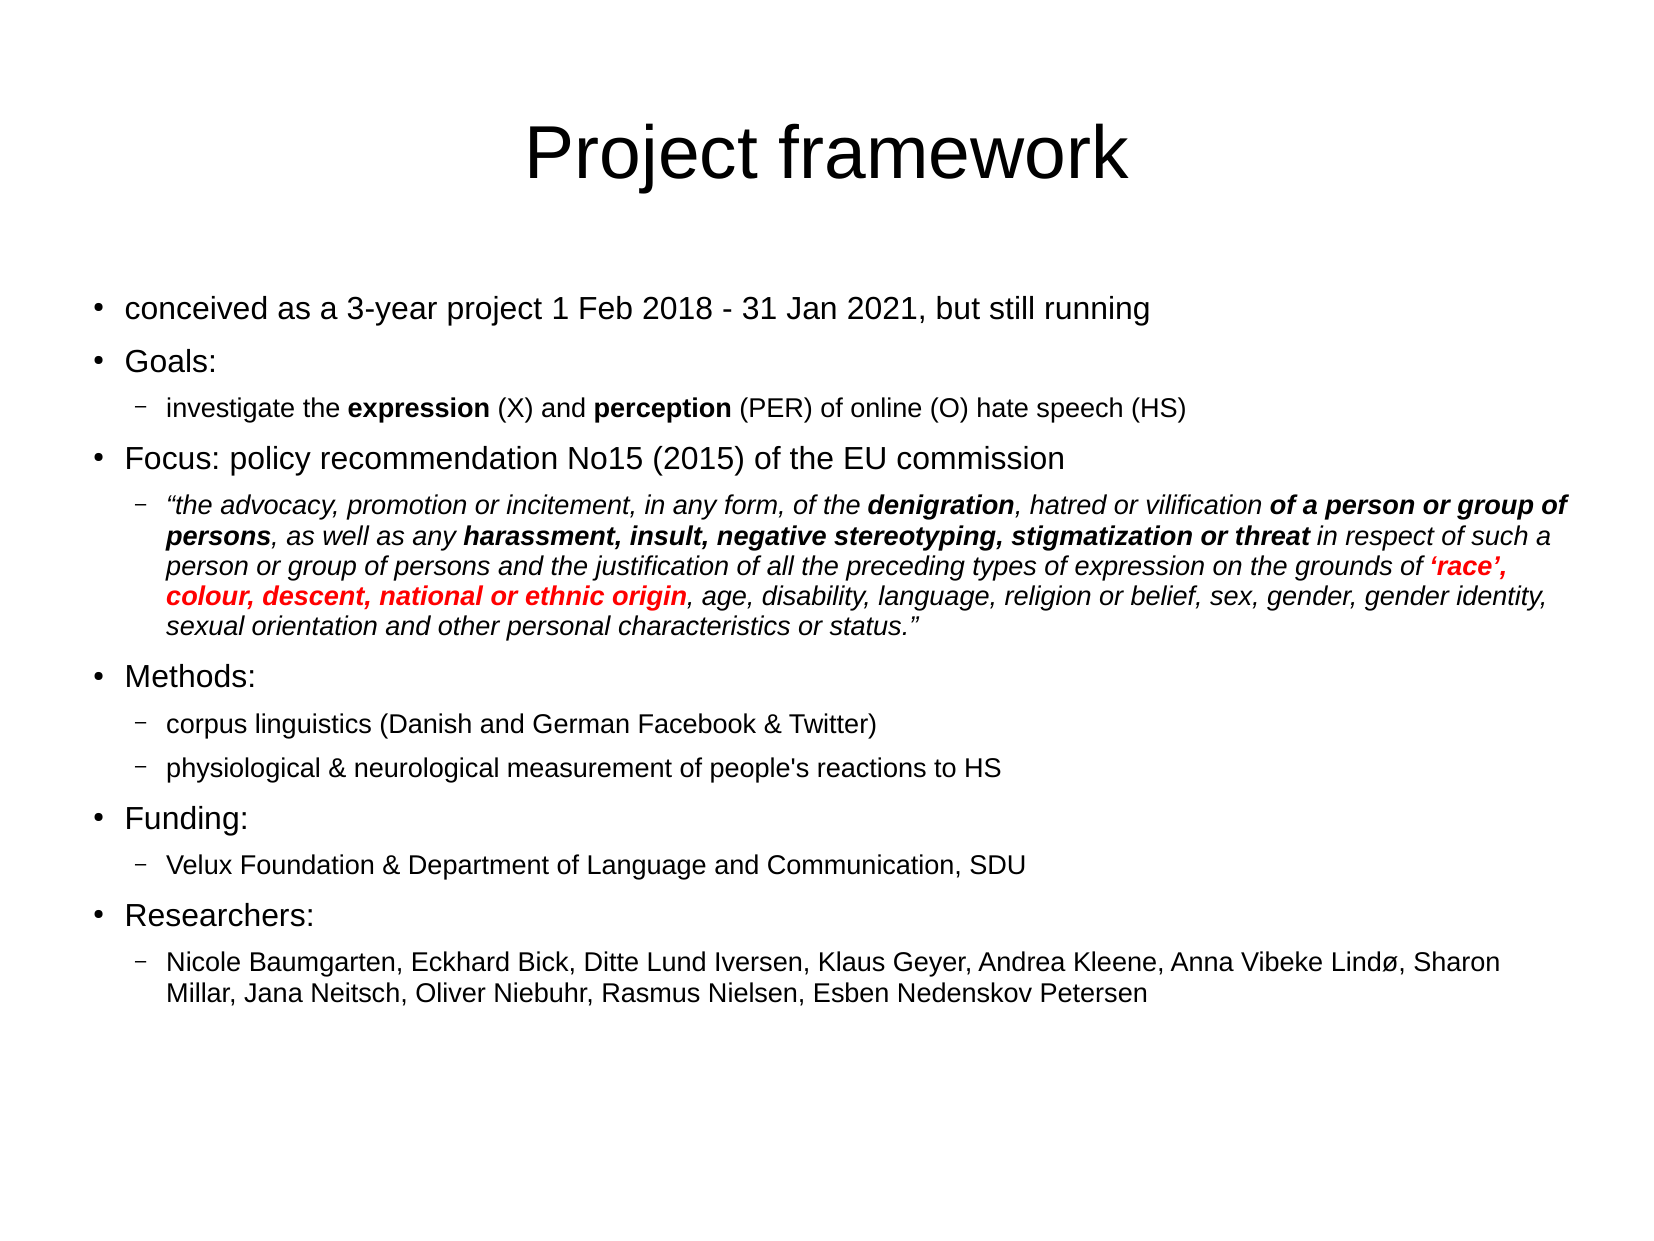

# Project framework
conceived as a 3-year project 1 Feb 2018 - 31 Jan 2021, but still running
Goals:
investigate the expression (X) and perception (PER) of online (O) hate speech (HS)
Focus: policy recommendation No15 (2015) of the EU commission
“the advocacy, promotion or incitement, in any form, of the denigration, hatred or vilification of a person or group of persons, as well as any harassment, insult, negative stereotyping, stigmatization or threat in respect of such a person or group of persons and the justification of all the preceding types of expression on the grounds of ‘race’, colour, descent, national or ethnic origin, age, disability, language, religion or belief, sex, gender, gender identity, sexual orientation and other personal characteristics or status.”
Methods:
corpus linguistics (Danish and German Facebook & Twitter)
physiological & neurological measurement of people's reactions to HS
Funding:
Velux Foundation & Department of Language and Communication, SDU
Researchers:
Nicole Baumgarten, Eckhard Bick, Ditte Lund Iversen, Klaus Geyer, Andrea Kleene, Anna Vibeke Lindø, Sharon Millar, Jana Neitsch, Oliver Niebuhr, Rasmus Nielsen, Esben Nedenskov Petersen